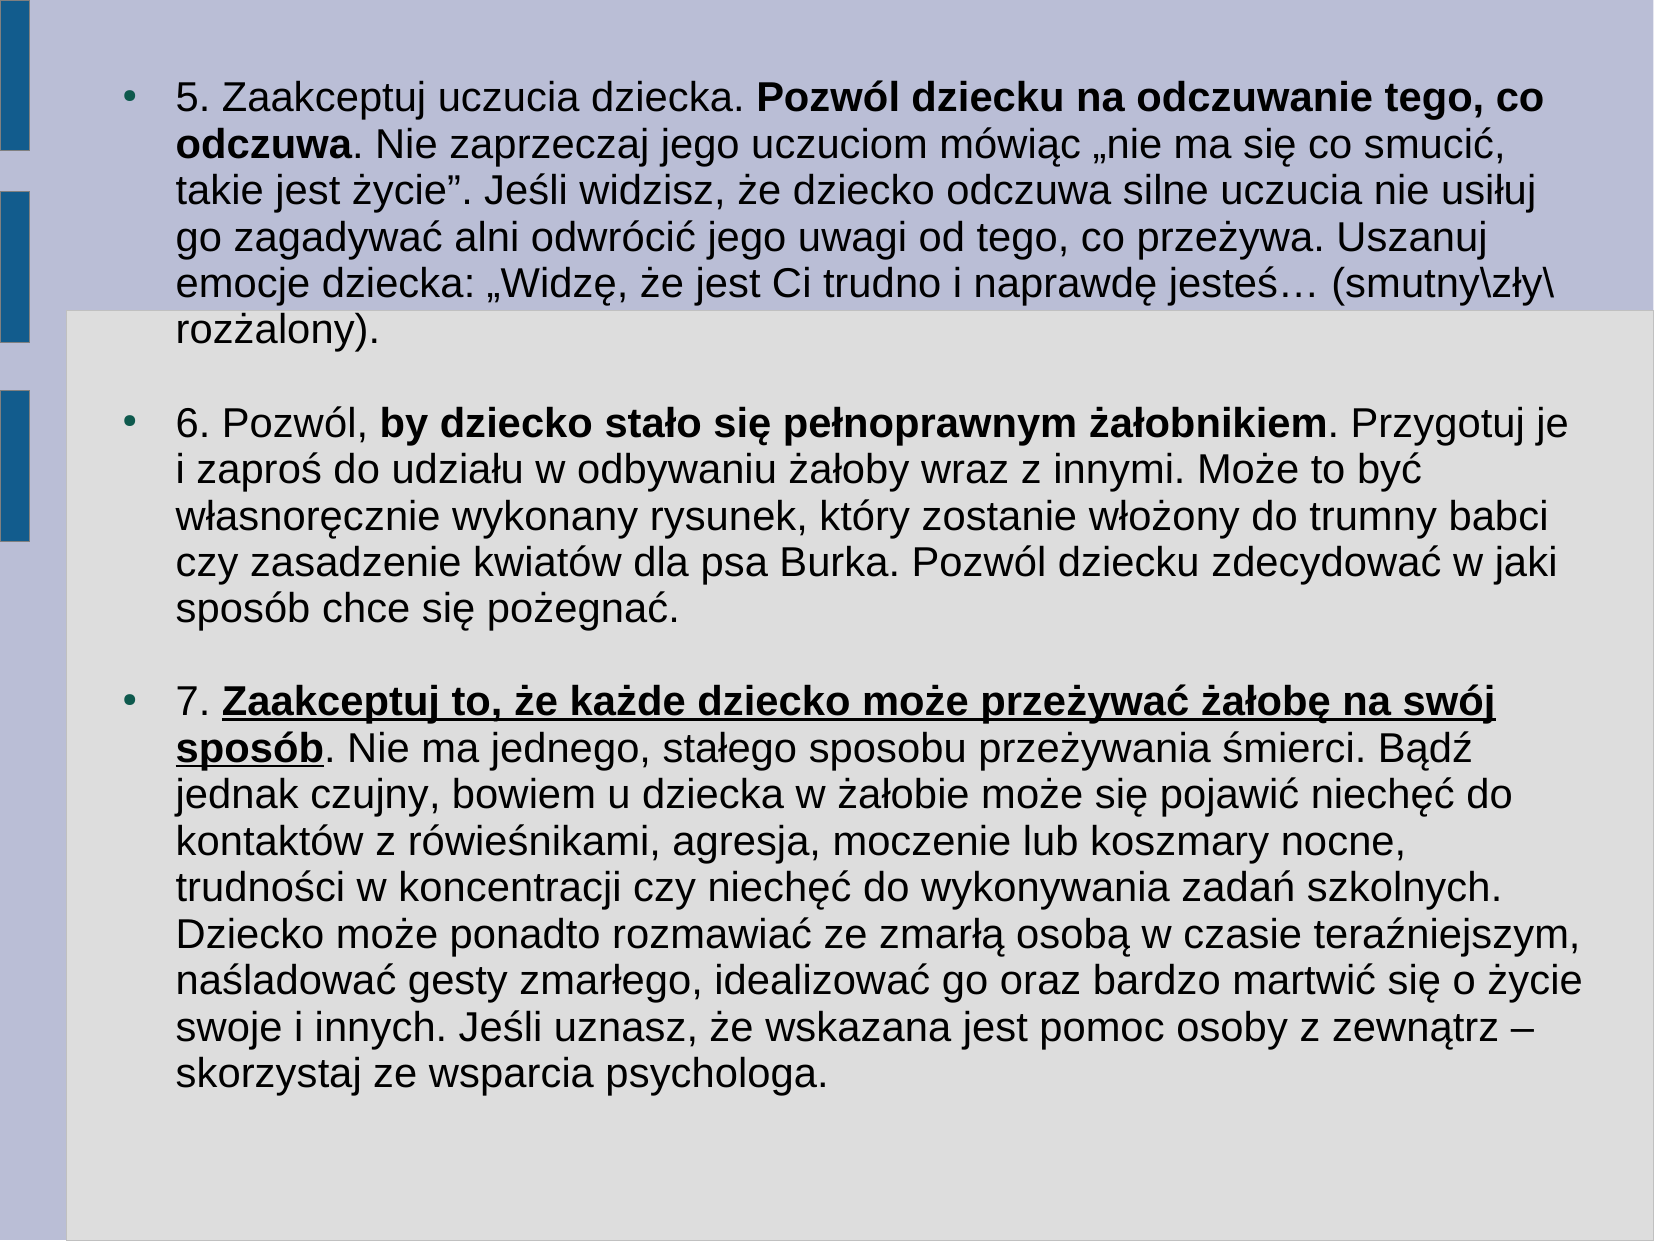

# 5. Zaakceptuj uczucia dziecka. Pozwól dziecku na odczuwanie tego, co odczuwa. Nie zaprzeczaj jego uczuciom mówiąc „nie ma się co smucić, takie jest życie”. Jeśli widzisz, że dziecko odczuwa silne uczucia nie usiłuj go zagadywać alni odwrócić jego uwagi od tego, co przeżywa. Uszanuj emocje dziecka: „Widzę, że jest Ci trudno i naprawdę jesteś… (smutny\zły\rozżalony).
6. Pozwól, by dziecko stało się pełnoprawnym żałobnikiem. Przygotuj je i zaproś do udziału w odbywaniu żałoby wraz z innymi. Może to być własnoręcznie wykonany rysunek, który zostanie włożony do trumny babci czy zasadzenie kwiatów dla psa Burka. Pozwól dziecku zdecydować w jaki sposób chce się pożegnać.
7. Zaakceptuj to, że każde dziecko może przeżywać żałobę na swój sposób. Nie ma jednego, stałego sposobu przeżywania śmierci. Bądź jednak czujny, bowiem u dziecka w żałobie może się pojawić niechęć do kontaktów z rówieśnikami, agresja, moczenie lub koszmary nocne, trudności w koncentracji czy niechęć do wykonywania zadań szkolnych. Dziecko może ponadto rozmawiać ze zmarłą osobą w czasie teraźniejszym, naśladować gesty zmarłego, idealizować go oraz bardzo martwić się o życie swoje i innych. Jeśli uznasz, że wskazana jest pomoc osoby z zewnątrz – skorzystaj ze wsparcia psychologa.